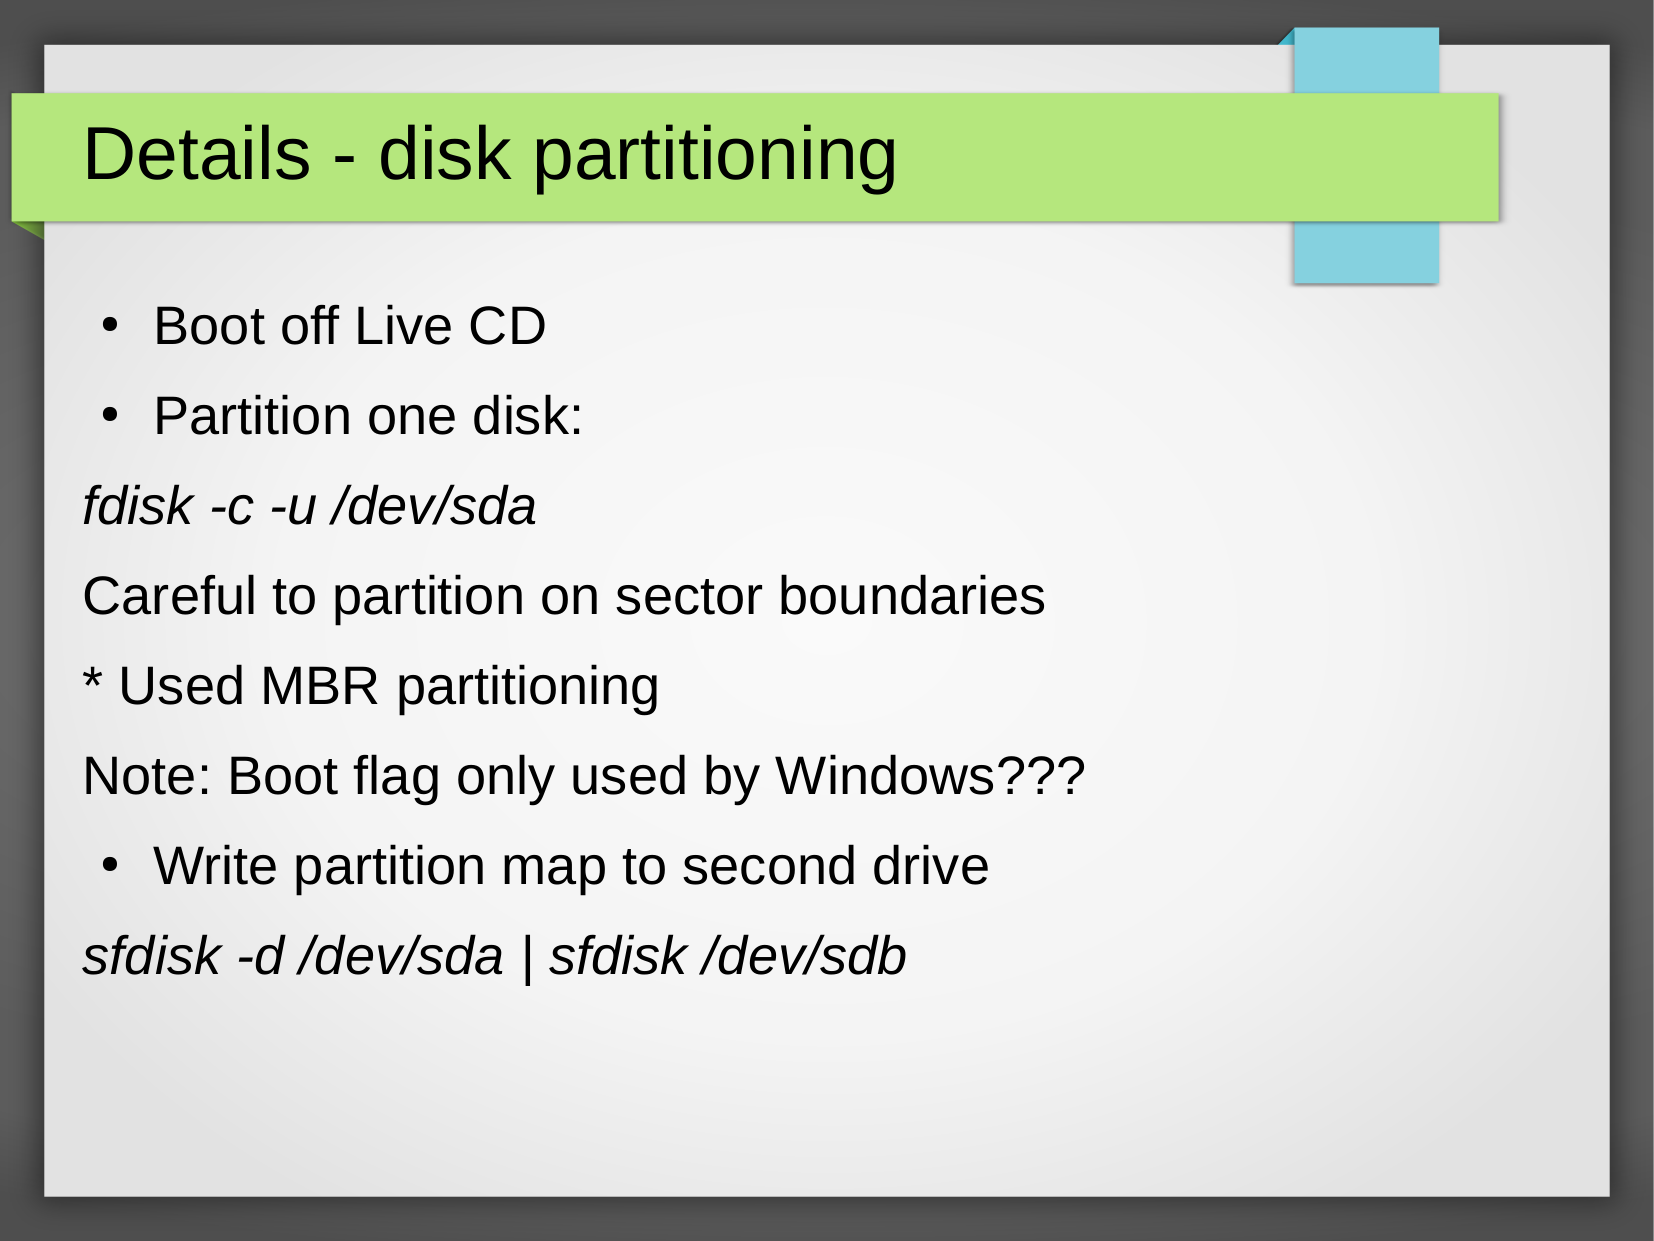

# Details - disk partitioning
Boot off Live CD
Partition one disk:
fdisk -c -u /dev/sda
Careful to partition on sector boundaries
* Used MBR partitioning
Note: Boot flag only used by Windows???
Write partition map to second drive
sfdisk -d /dev/sda | sfdisk /dev/sdb